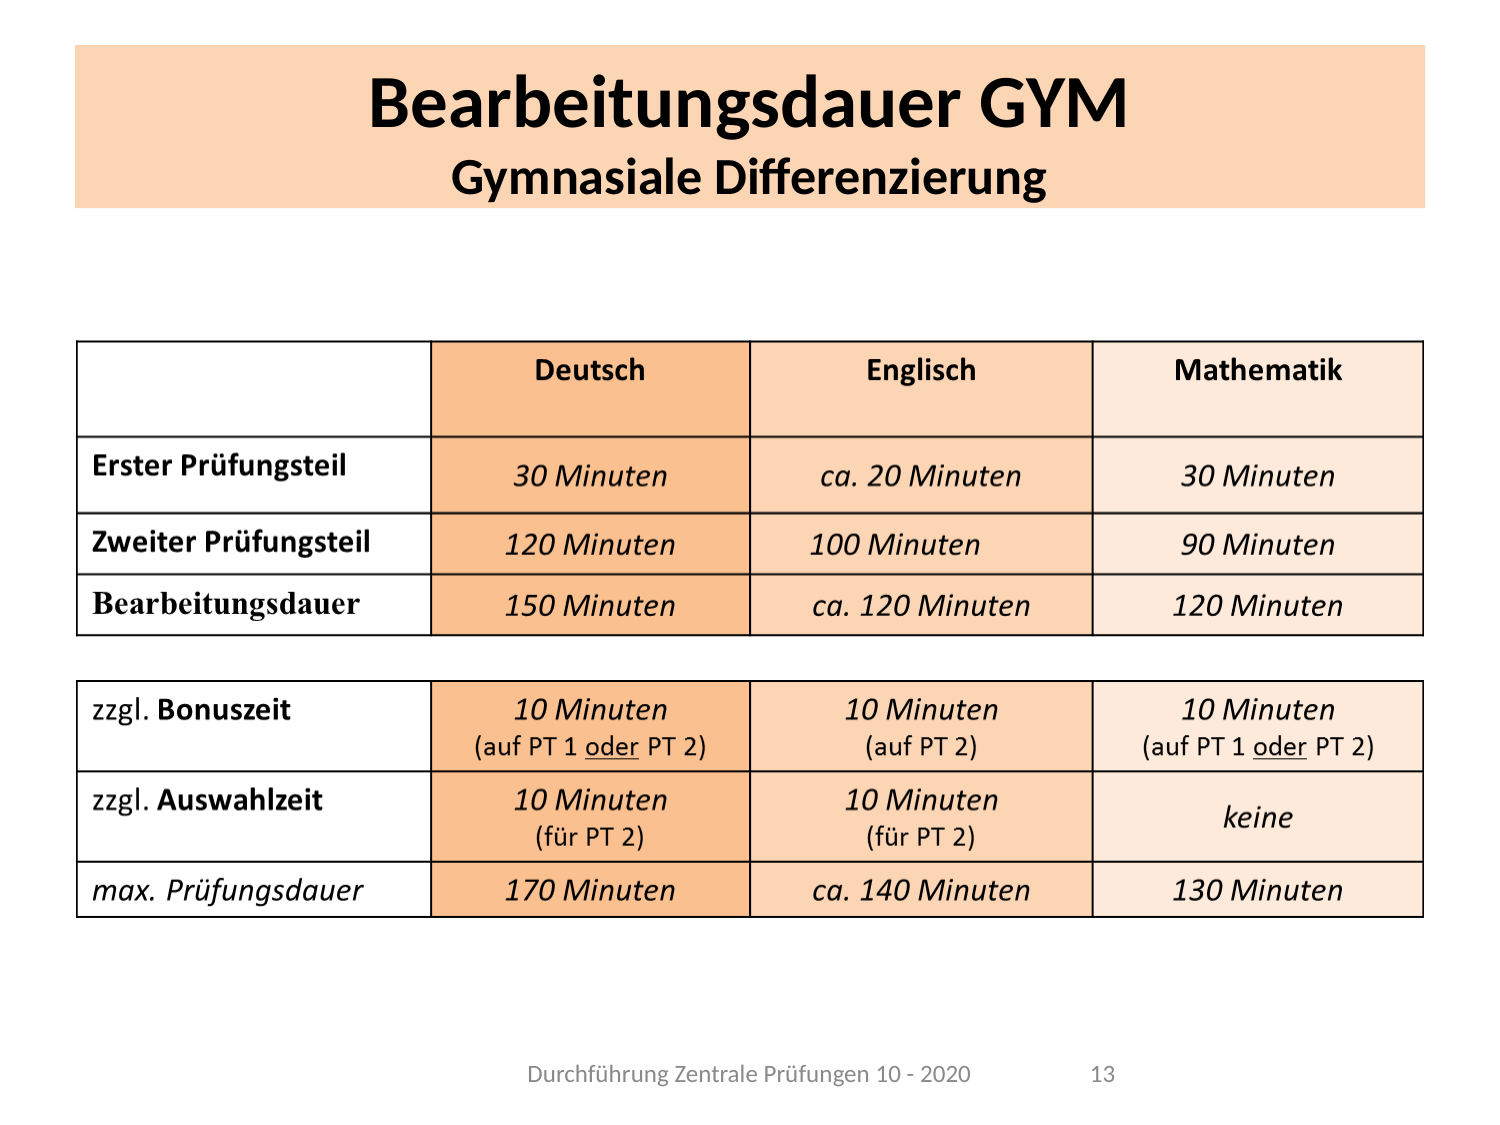

# Bearbeitungsdauer GYM Gymnasiale Differenzierung
Durchführung Zentrale Prüfungen 10 - 2020
10